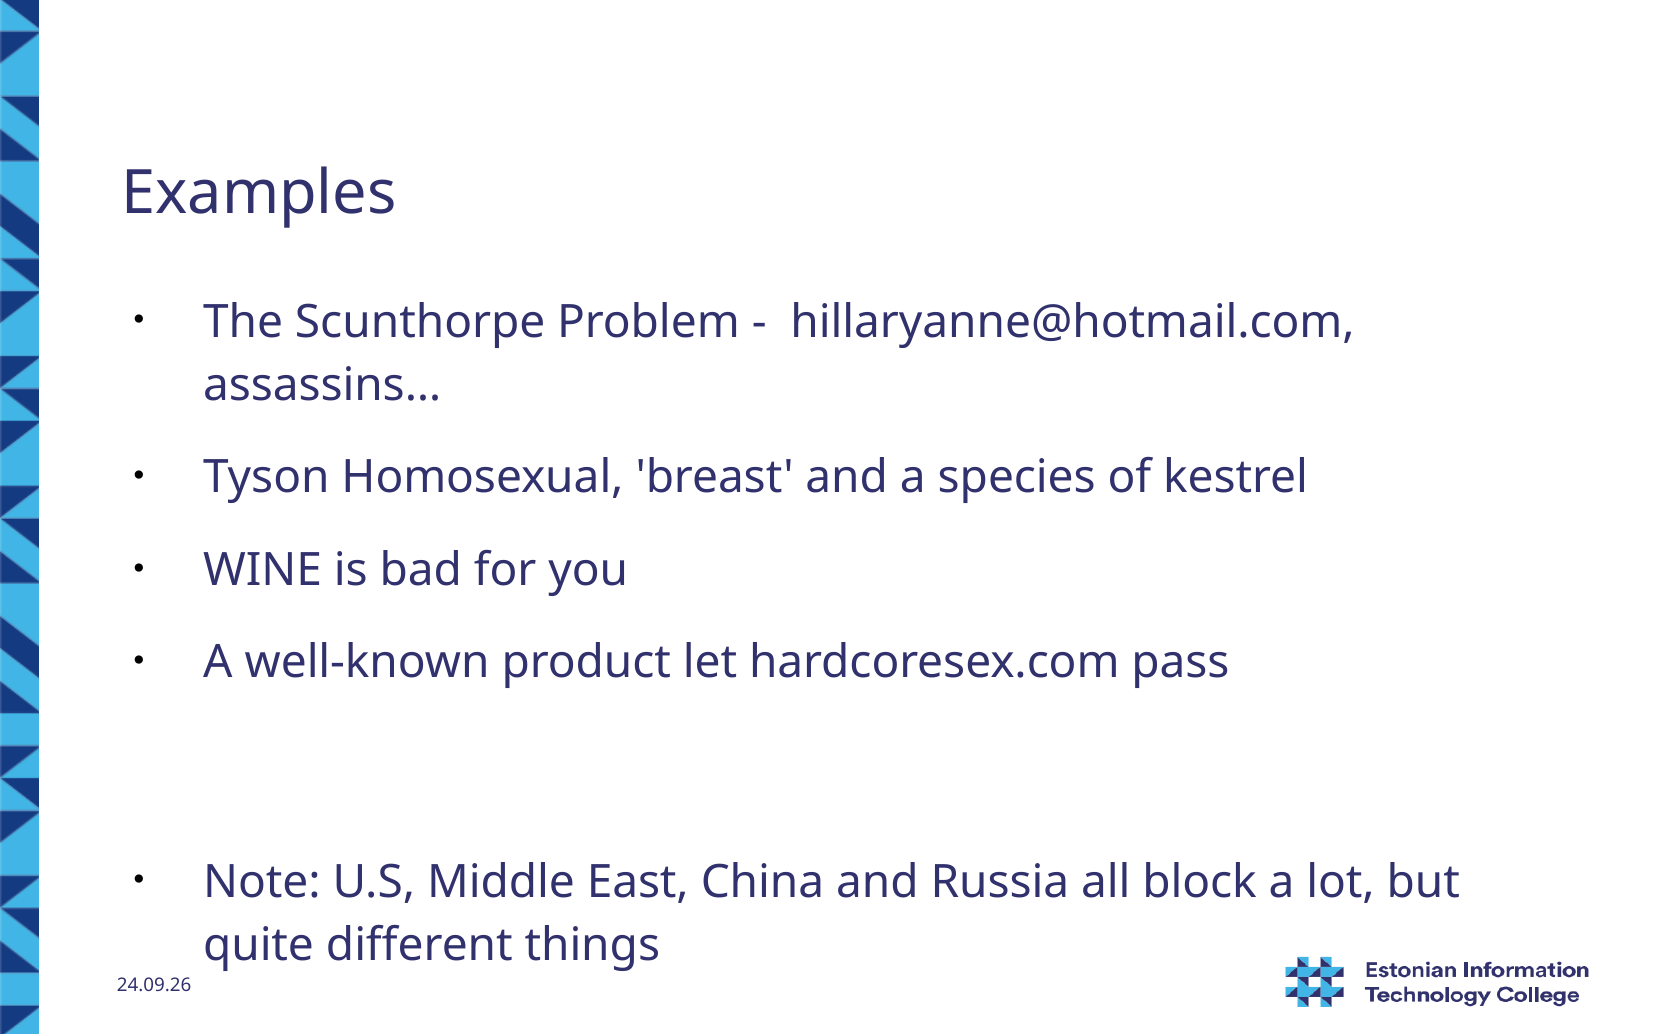

# Examples
The Scunthorpe Problem - hillaryanne@hotmail.com, assassins…
Tyson Homosexual, 'breast' and a species of kestrel
WINE is bad for you
A well-known product let hardcoresex.com pass
Note: U.S, Middle East, China and Russia all block a lot, but quite different things